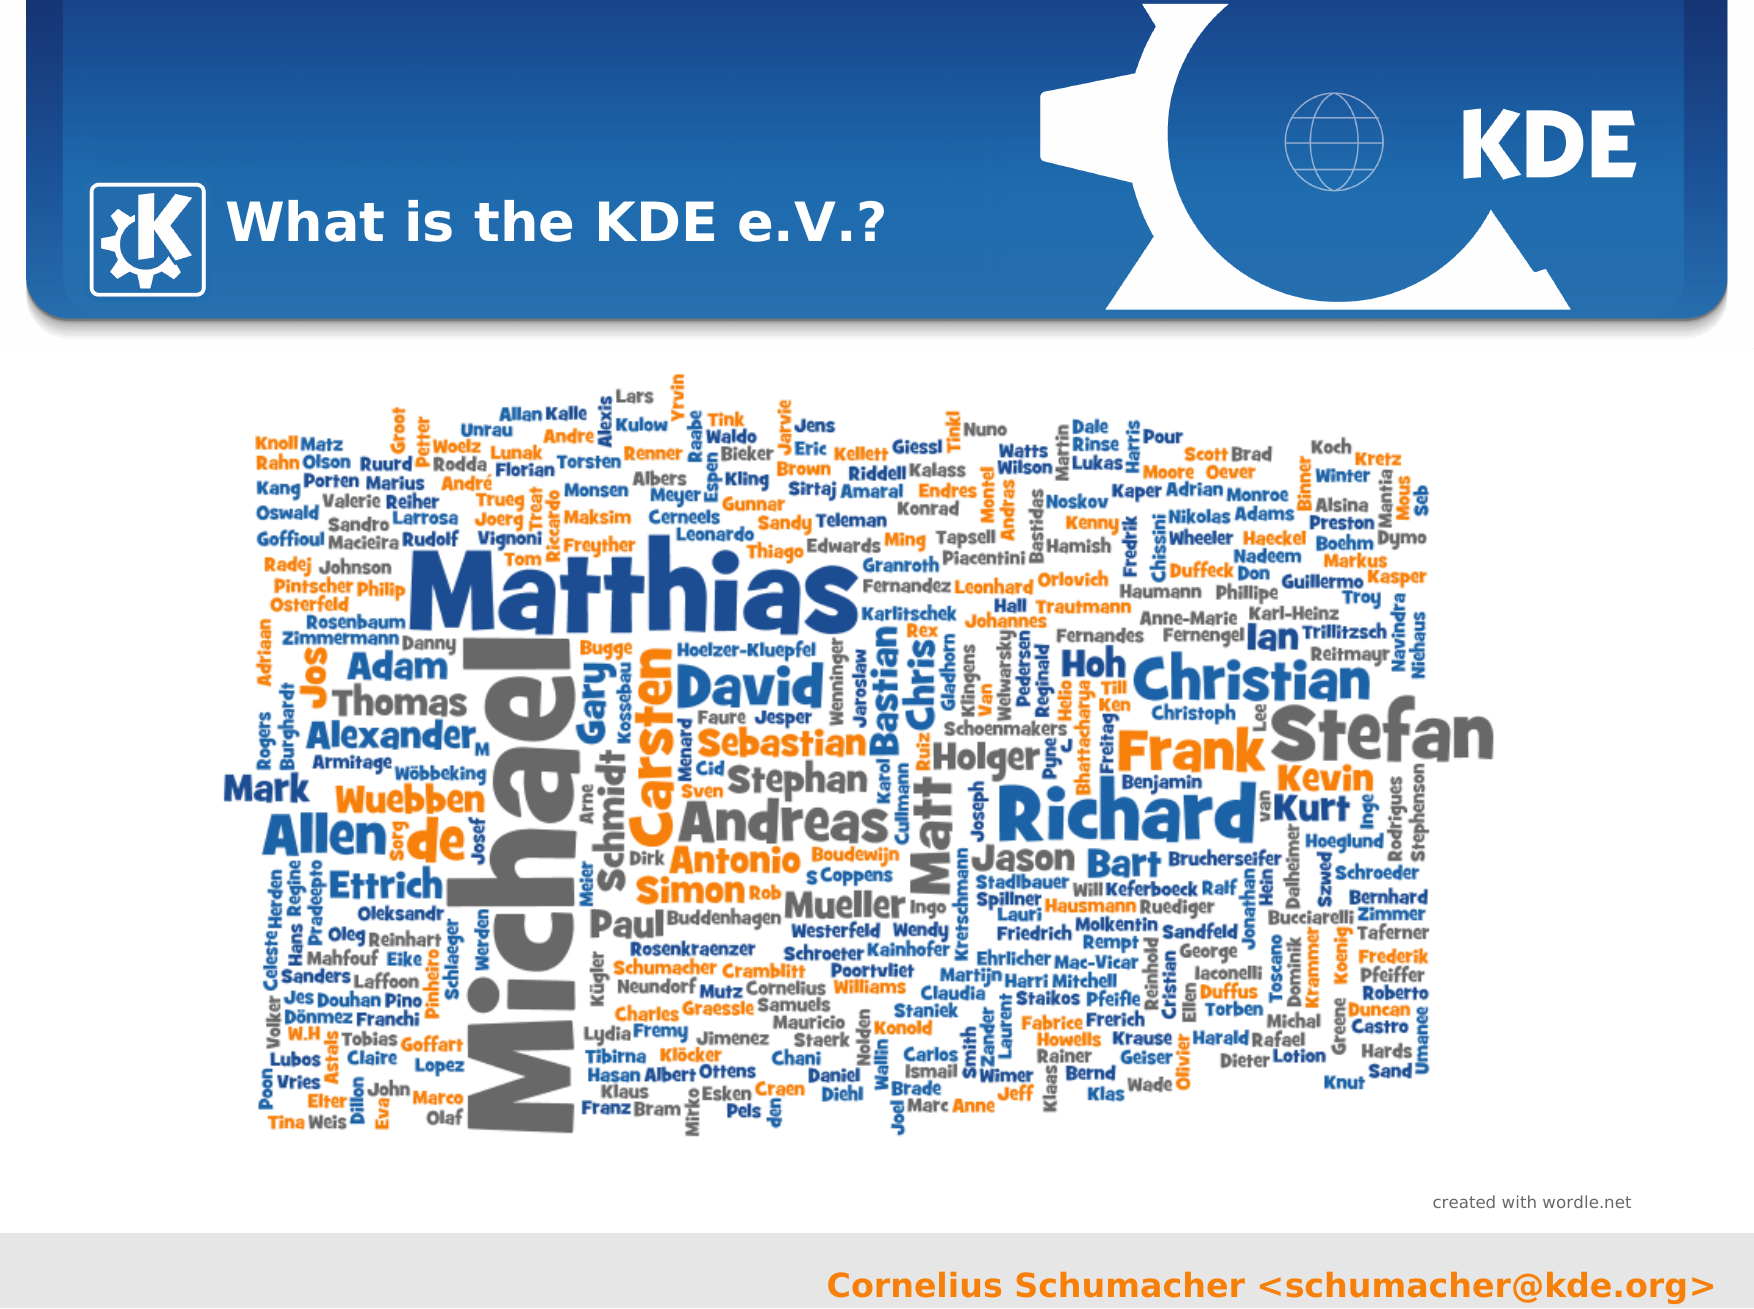

# What is the KDE e.V.?
created with wordle.net